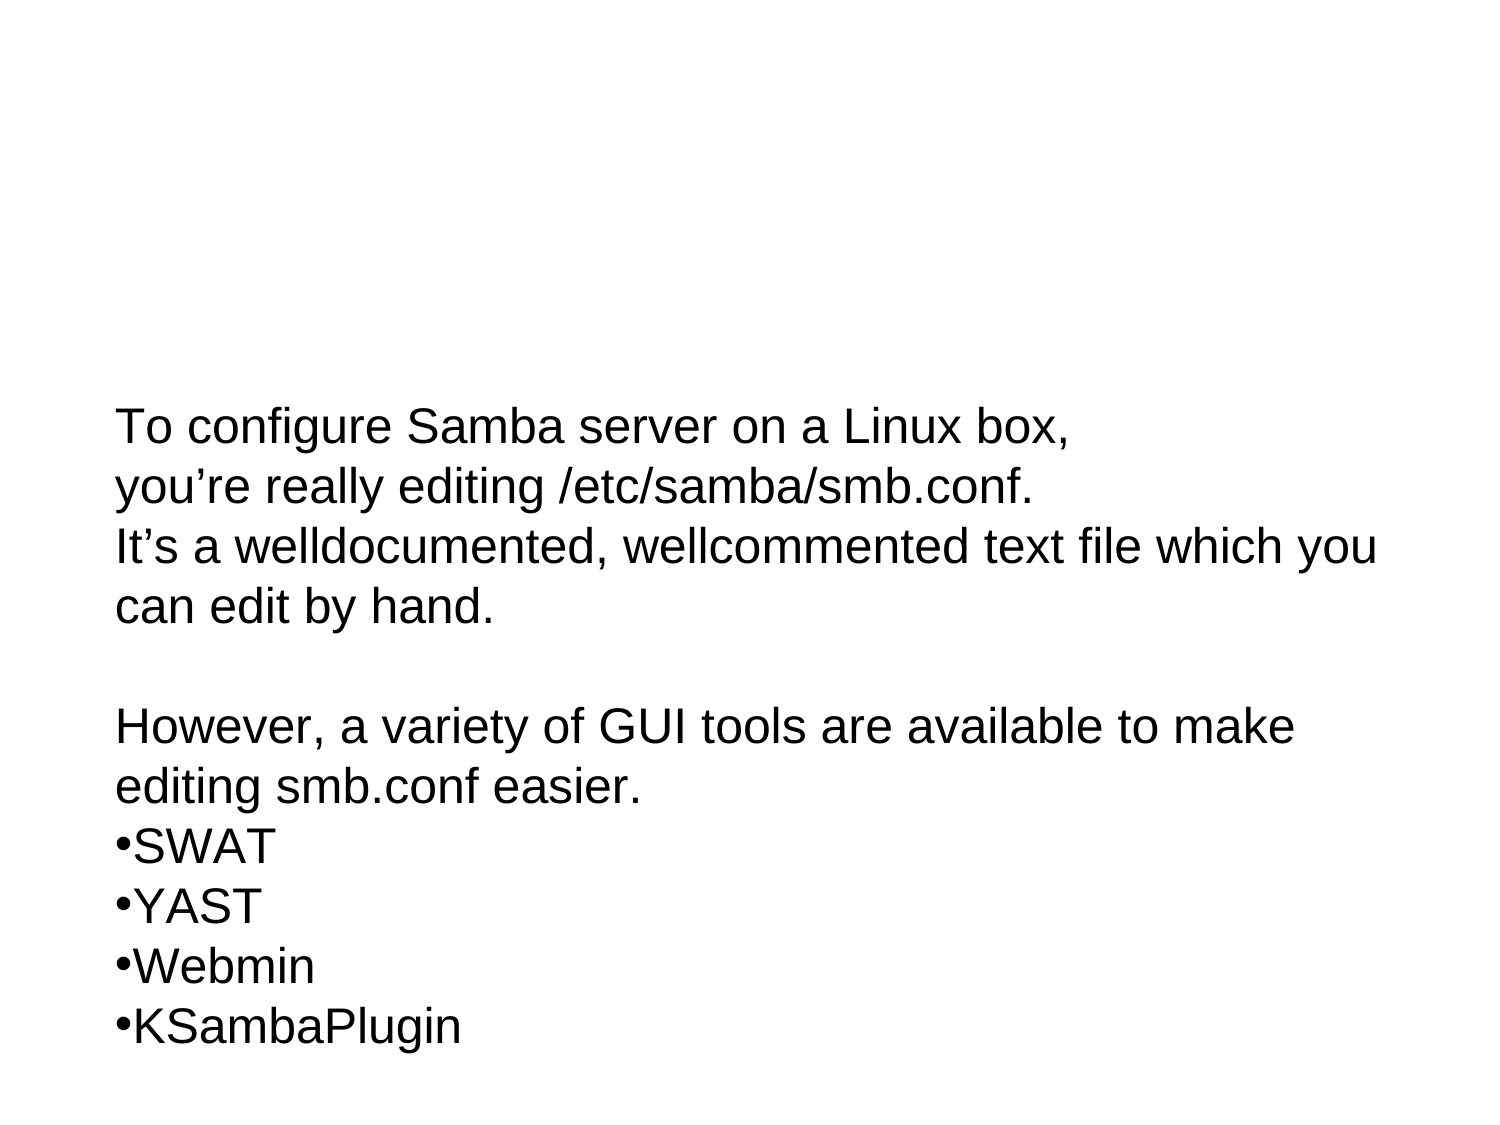

#
To configure Samba server on a Linux box,
you’re really editing /etc/samba/smb.conf.
It’s a welldocumented, wellcommented text file which you can edit by hand.
However, a variety of GUI tools are available to make editing smb.conf easier.
SWAT
YAST
Webmin
KSambaPlugin